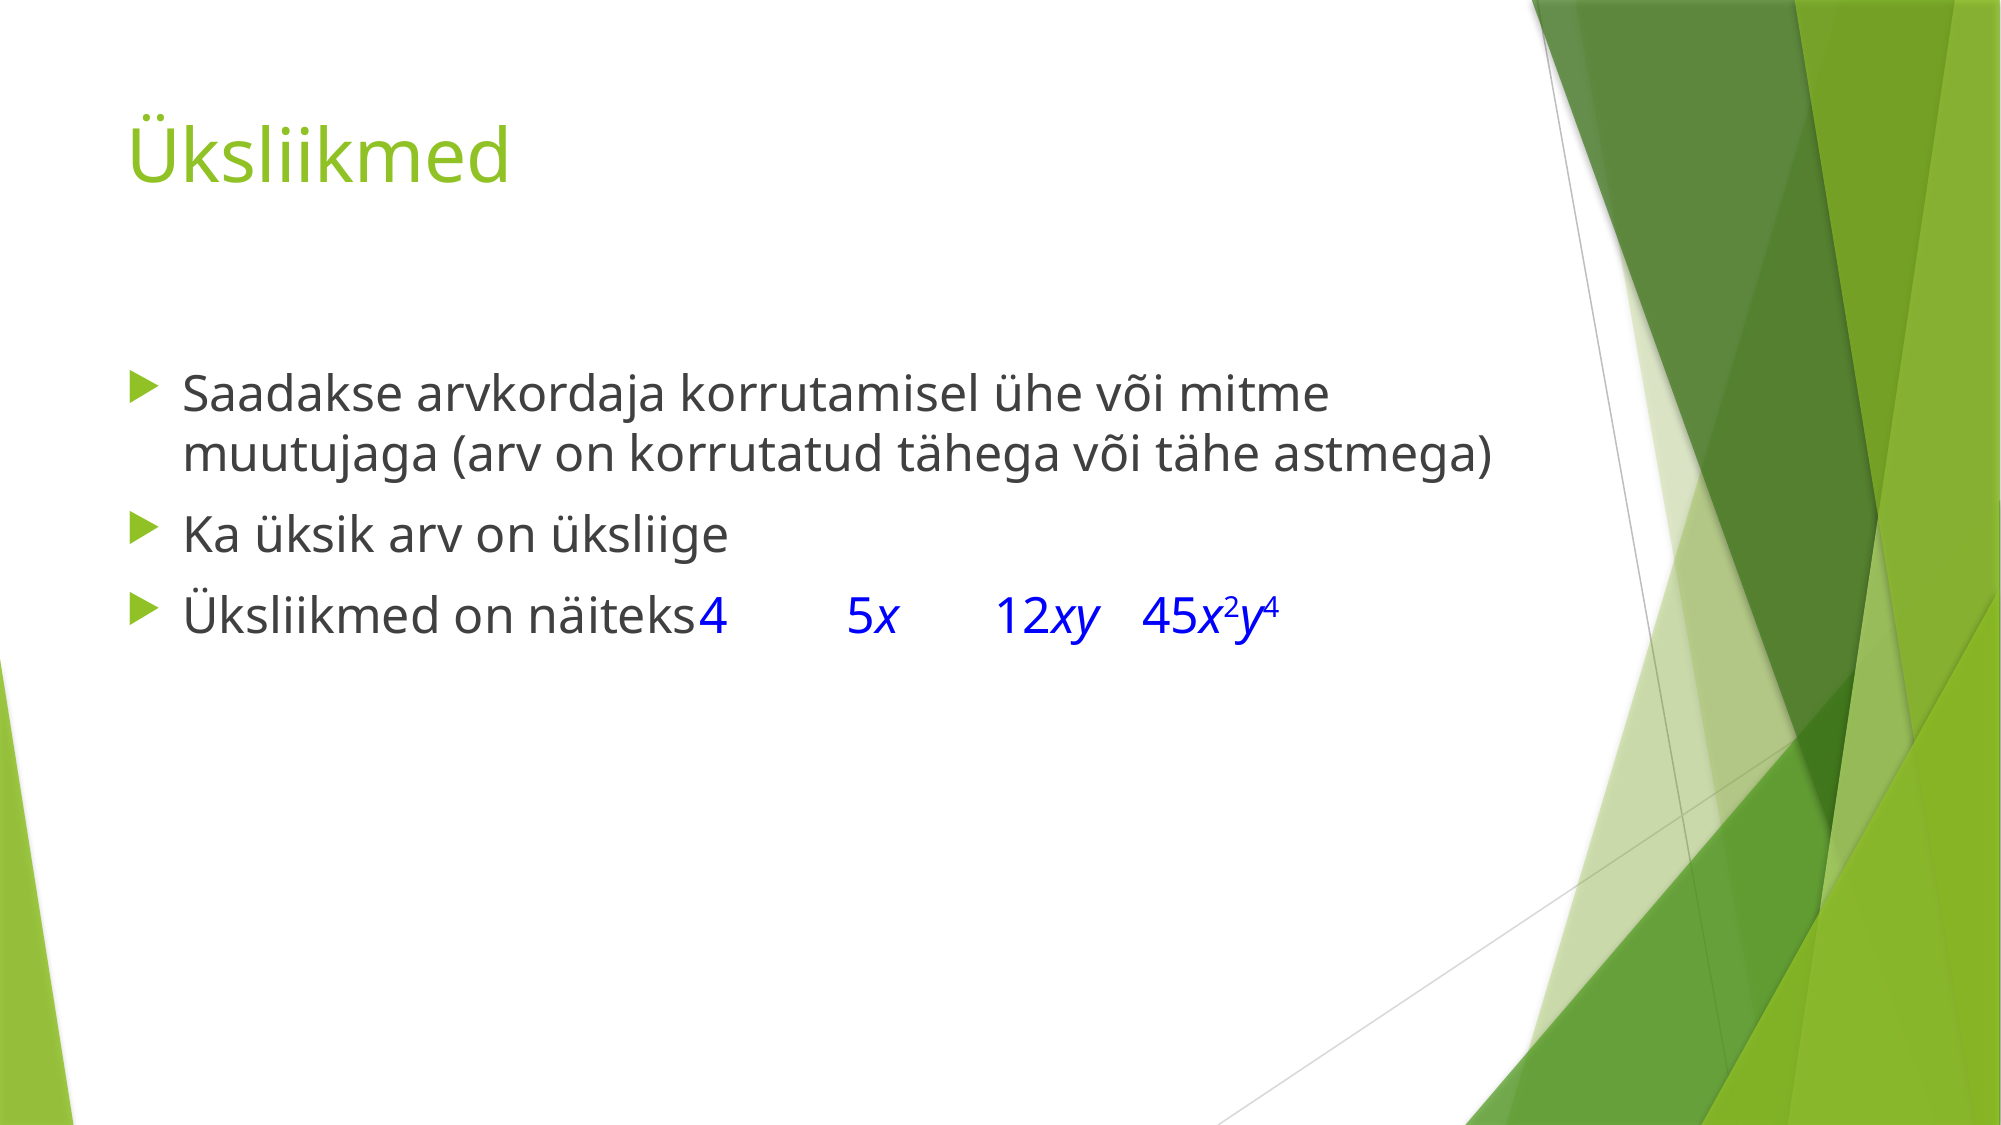

# Üksliikmed
Saadakse arvkordaja korrutamisel ühe või mitme muutujaga (arv on korrutatud tähega või tähe astmega)
Ka üksik arv on üksliige
Üksliikmed on näiteks	4		5x		12xy	45x2y4